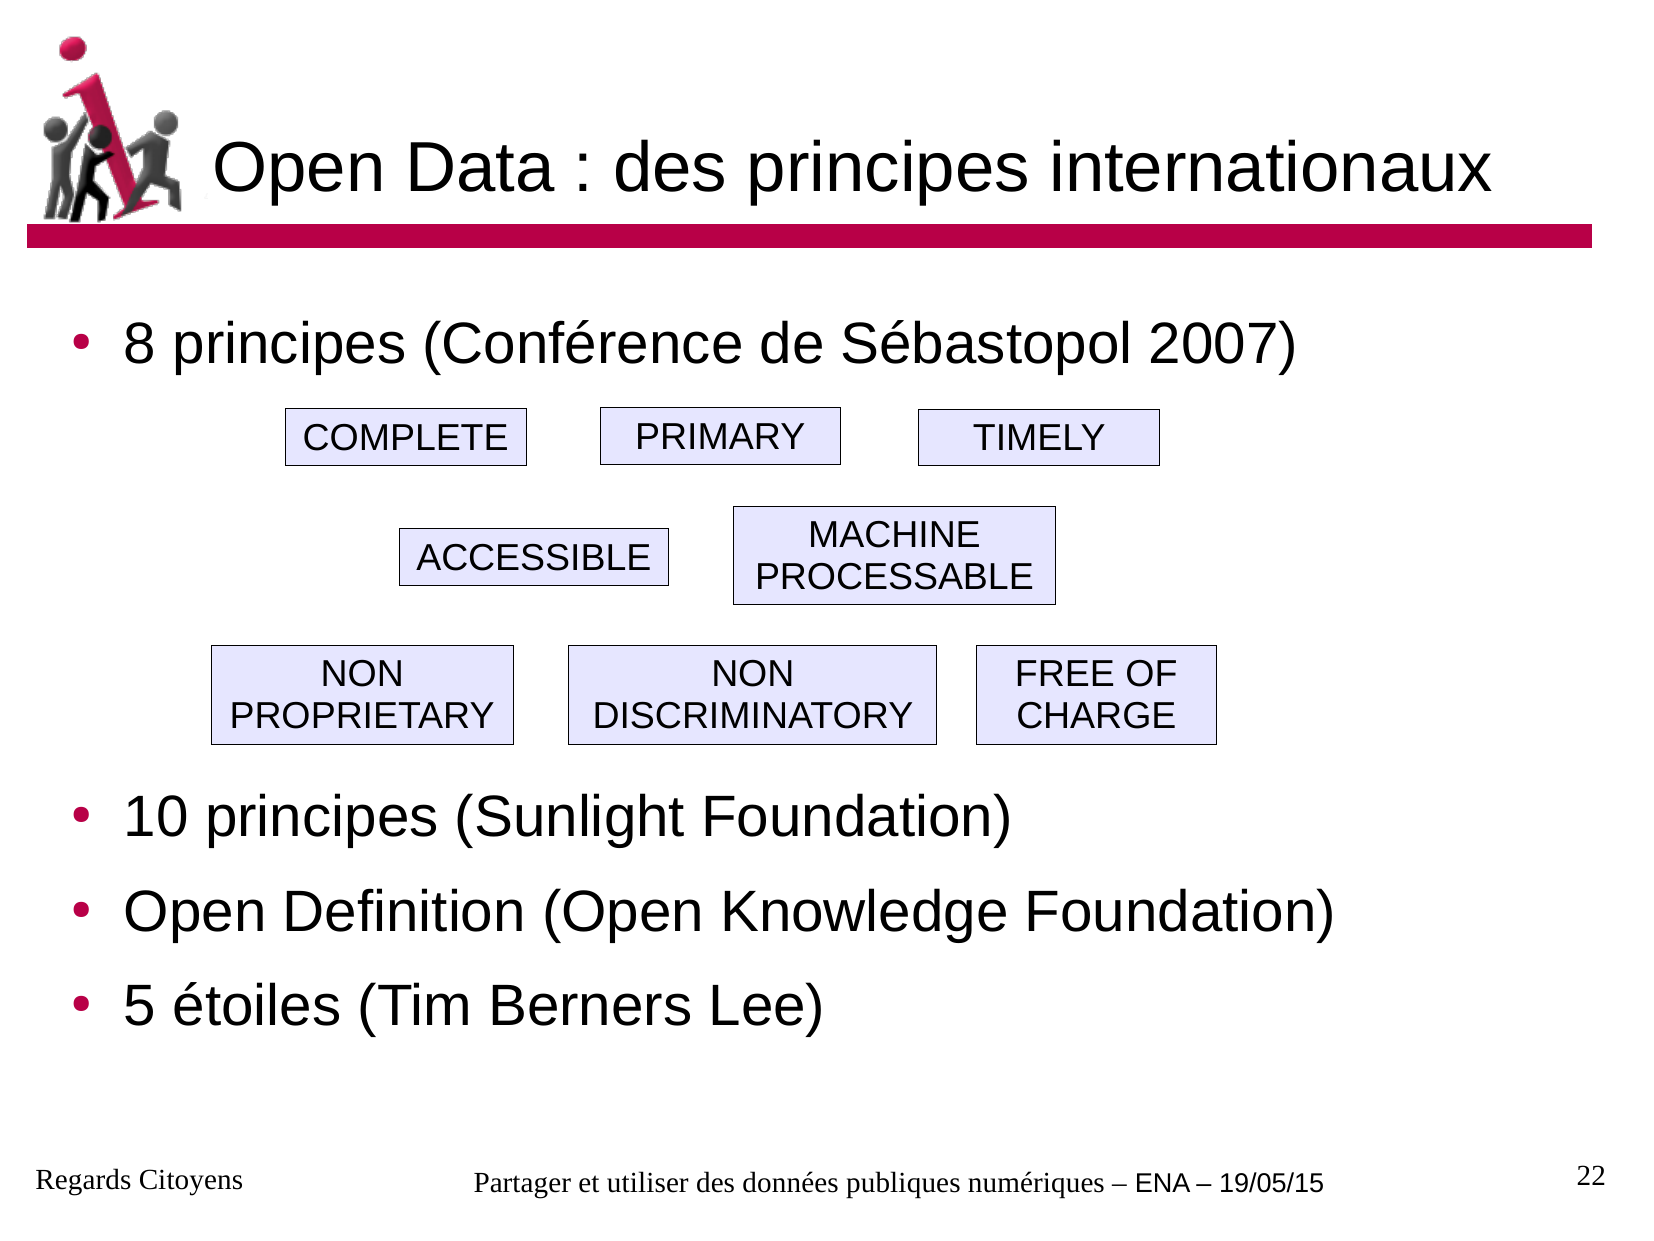

Open Data : des principes internationaux
# 8 principes (Conférence de Sébastopol 2007)
10 principes (Sunlight Foundation)
Open Definition (Open Knowledge Foundation)
5 étoiles (Tim Berners Lee)
PRIMARY
COMPLETE
TIMELY
MACHINE PROCESSABLE
ACCESSIBLE
NON PROPRIETARY
NON DISCRIMINATORY
FREE OF CHARGE
22